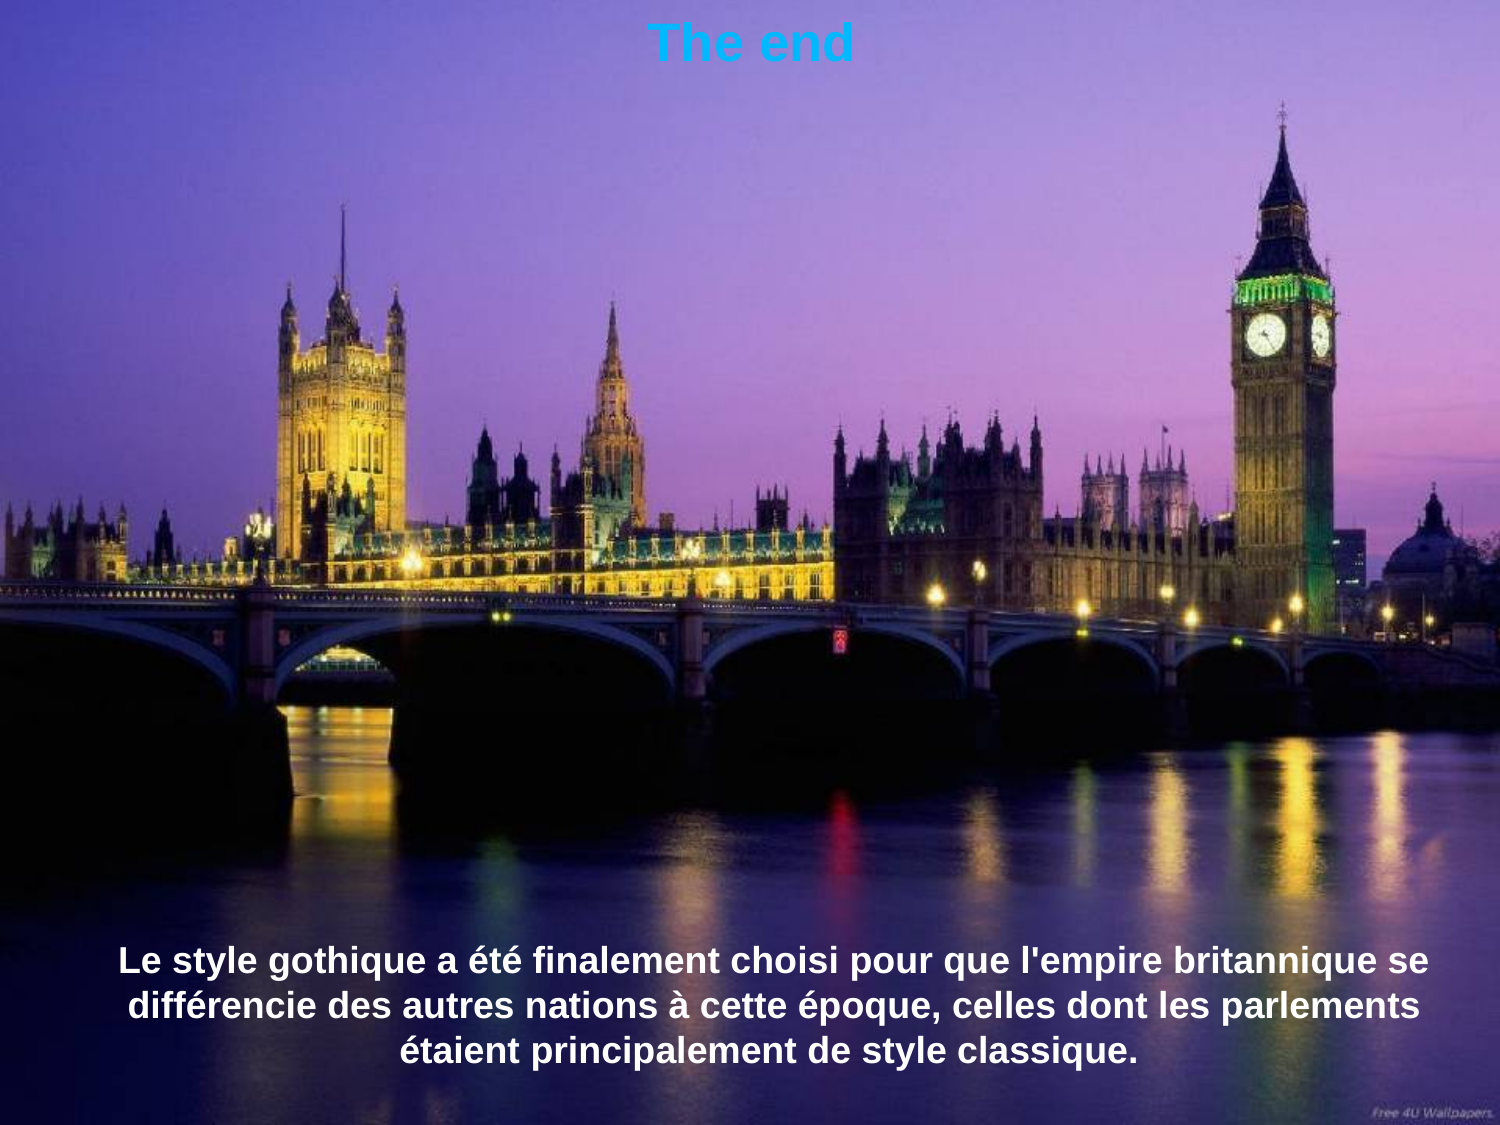

The end
#
Le style gothique a été finalement choisi pour que l'empire britannique se différencie des autres nations à cette époque, celles dont les parlements étaient principalement de style classique.